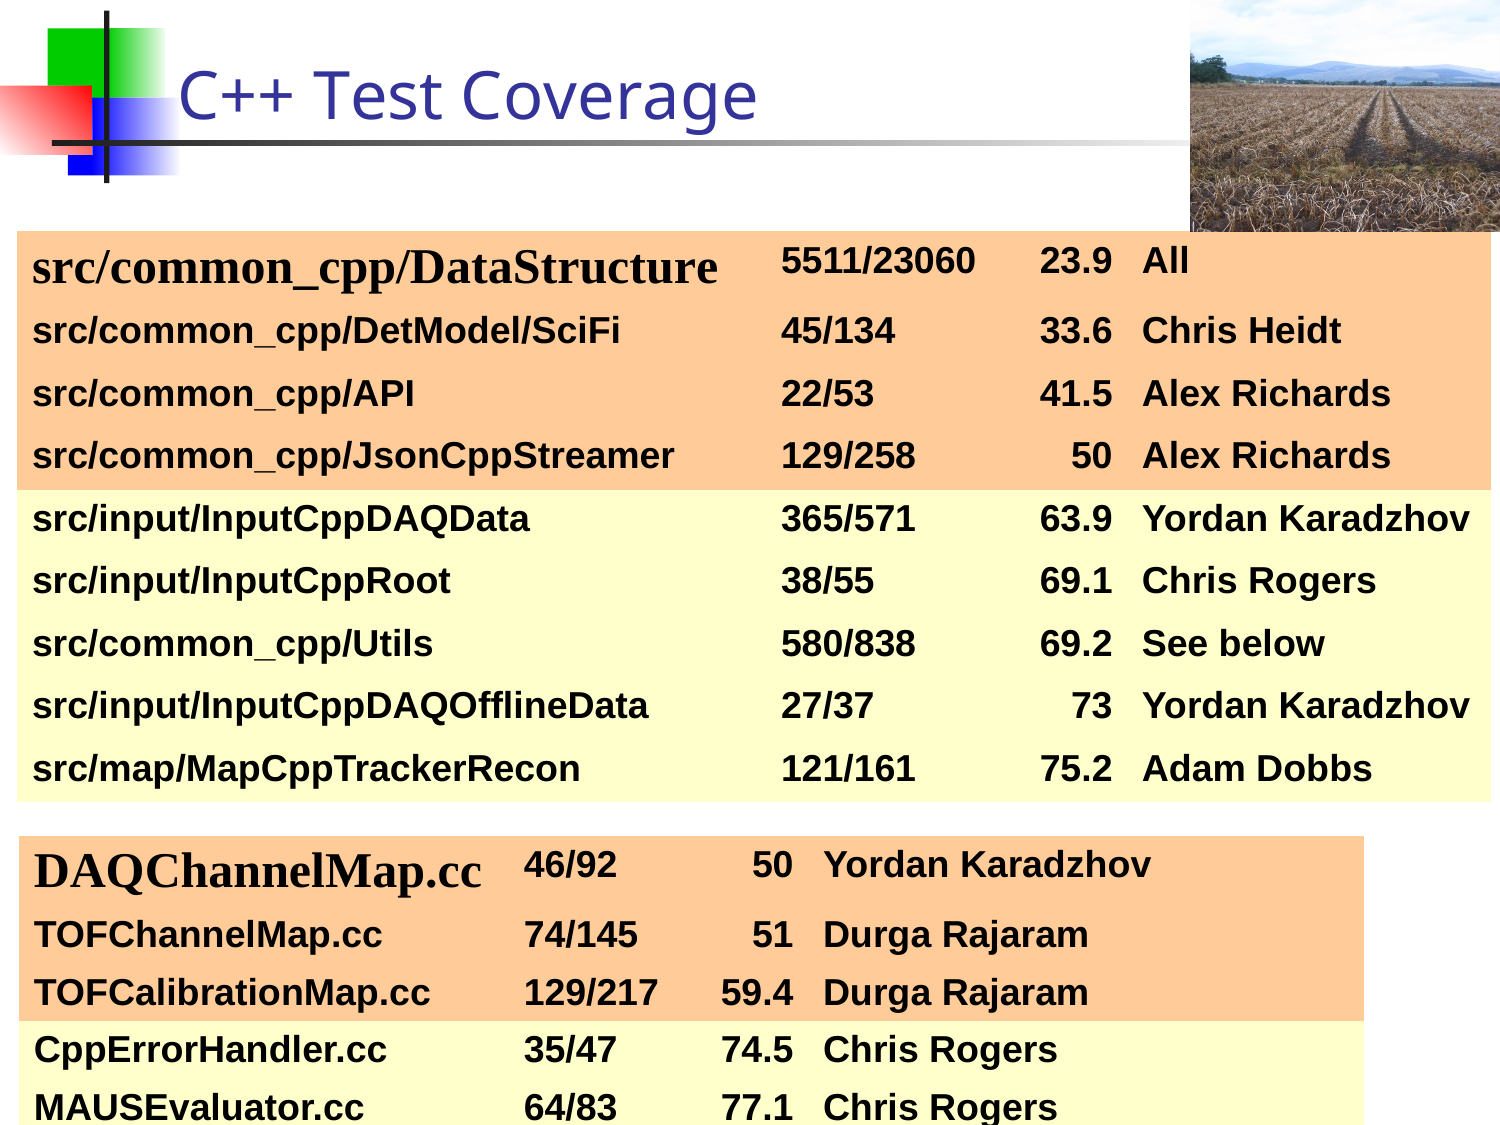

# C++ Test Coverage
| src/common\_cpp/DataStructure | 5511/23060 | 23.9 | All |
| --- | --- | --- | --- |
| src/common\_cpp/DetModel/SciFi | 45/134 | 33.6 | Chris Heidt |
| src/common\_cpp/API | 22/53 | 41.5 | Alex Richards |
| src/common\_cpp/JsonCppStreamer | 129/258 | 50 | Alex Richards |
| src/input/InputCppDAQData | 365/571 | 63.9 | Yordan Karadzhov |
| src/input/InputCppRoot | 38/55 | 69.1 | Chris Rogers |
| src/common\_cpp/Utils | 580/838 | 69.2 | See below |
| src/input/InputCppDAQOfflineData | 27/37 | 73 | Yordan Karadzhov |
| src/map/MapCppTrackerRecon | 121/161 | 75.2 | Adam Dobbs |
| DAQChannelMap.cc | 46/92 | 50 | Yordan Karadzhov |
| --- | --- | --- | --- |
| TOFChannelMap.cc | 74/145 | 51 | Durga Rajaram |
| TOFCalibrationMap.cc | 129/217 | 59.4 | Durga Rajaram |
| CppErrorHandler.cc | 35/47 | 74.5 | Chris Rogers |
| MAUSEvaluator.cc | 64/83 | 77.1 | Chris Rogers |